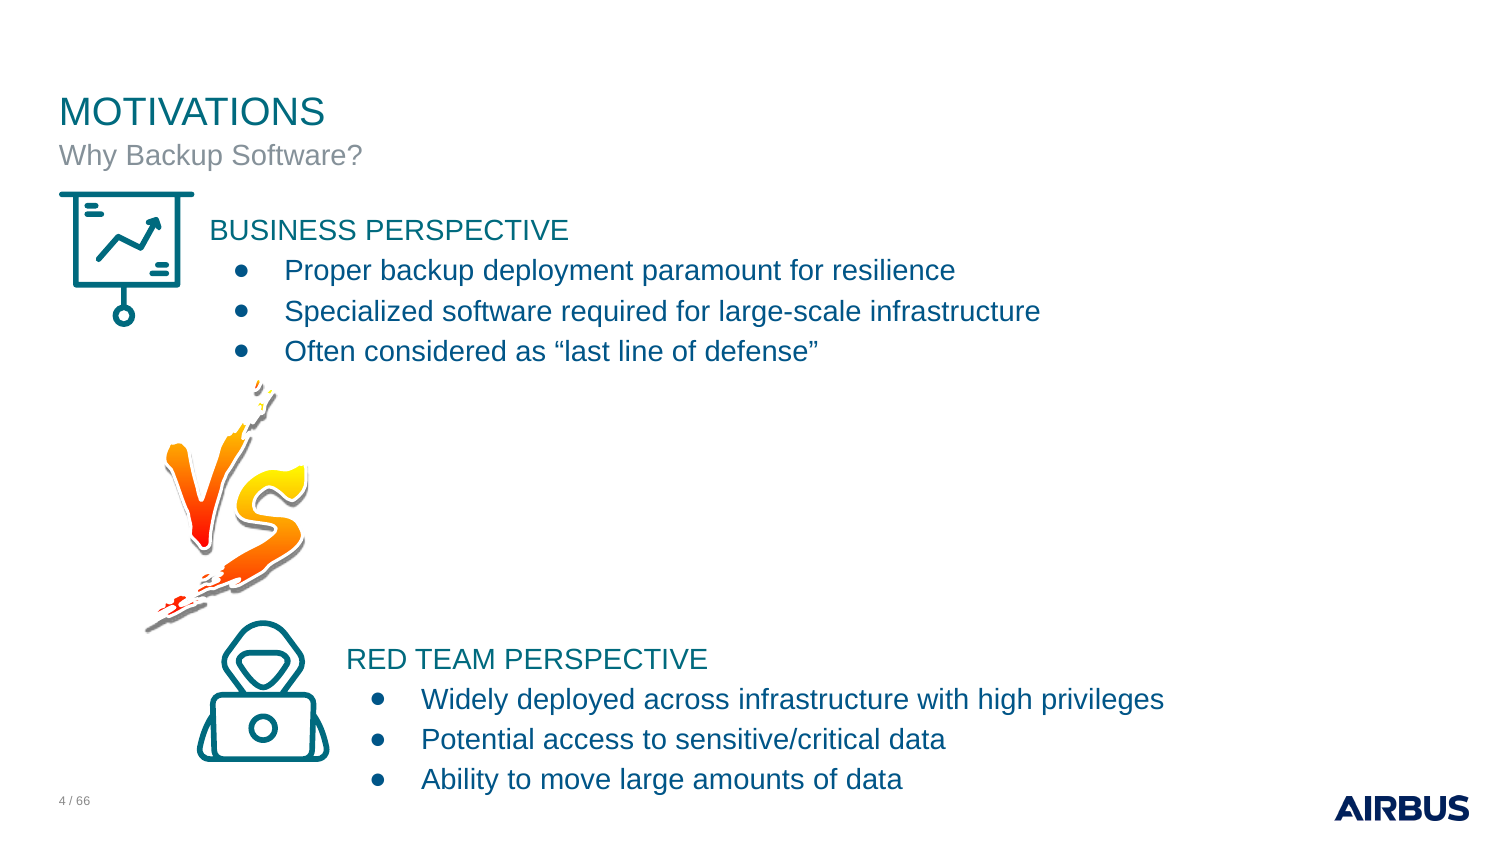

# MOTIVATIONS Why Backup Software?
BUSINESS PERSPECTIVE
Proper backup deployment paramount for resilience
Specialized software required for large-scale infrastructure
Often considered as “last line of defense”
RED TEAM PERSPECTIVE
Widely deployed across infrastructure with high privileges
Potential access to sensitive/critical data
Ability to move large amounts of data